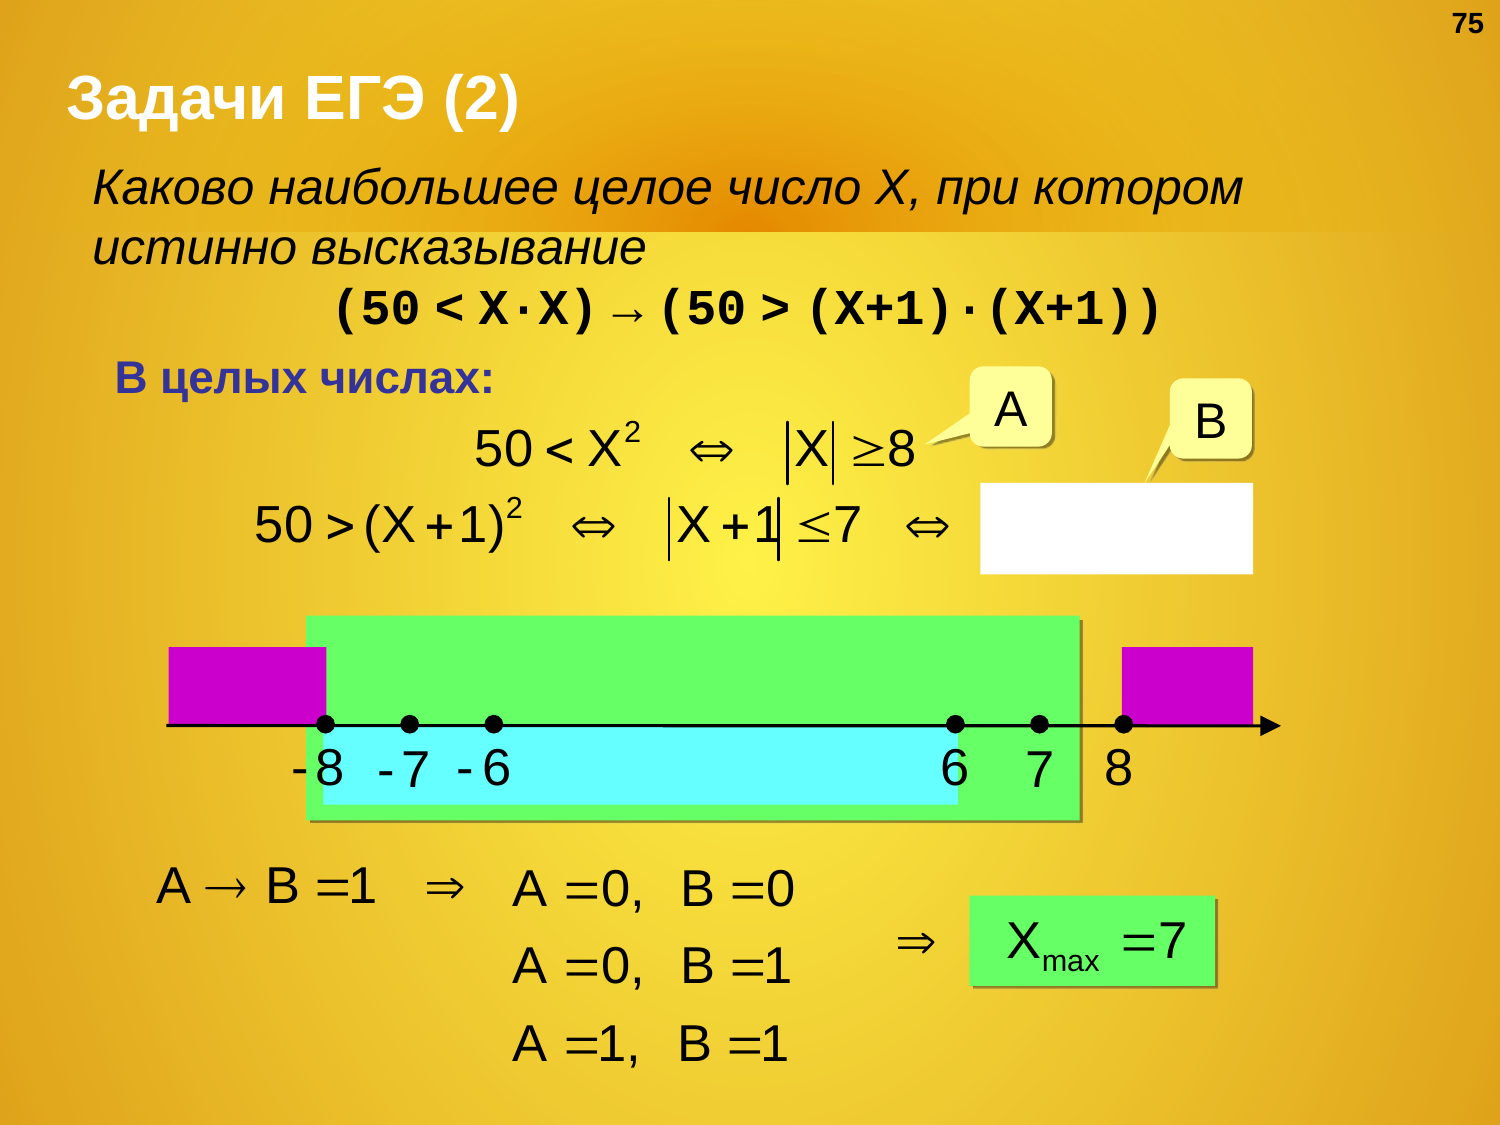

# Задачи ЕГЭ (2)
Каково наибольшее целое число X, при котором истинно высказывание
(50 < X·X) → (50 > (X+1)·(X+1))
В целых числах:
A
B